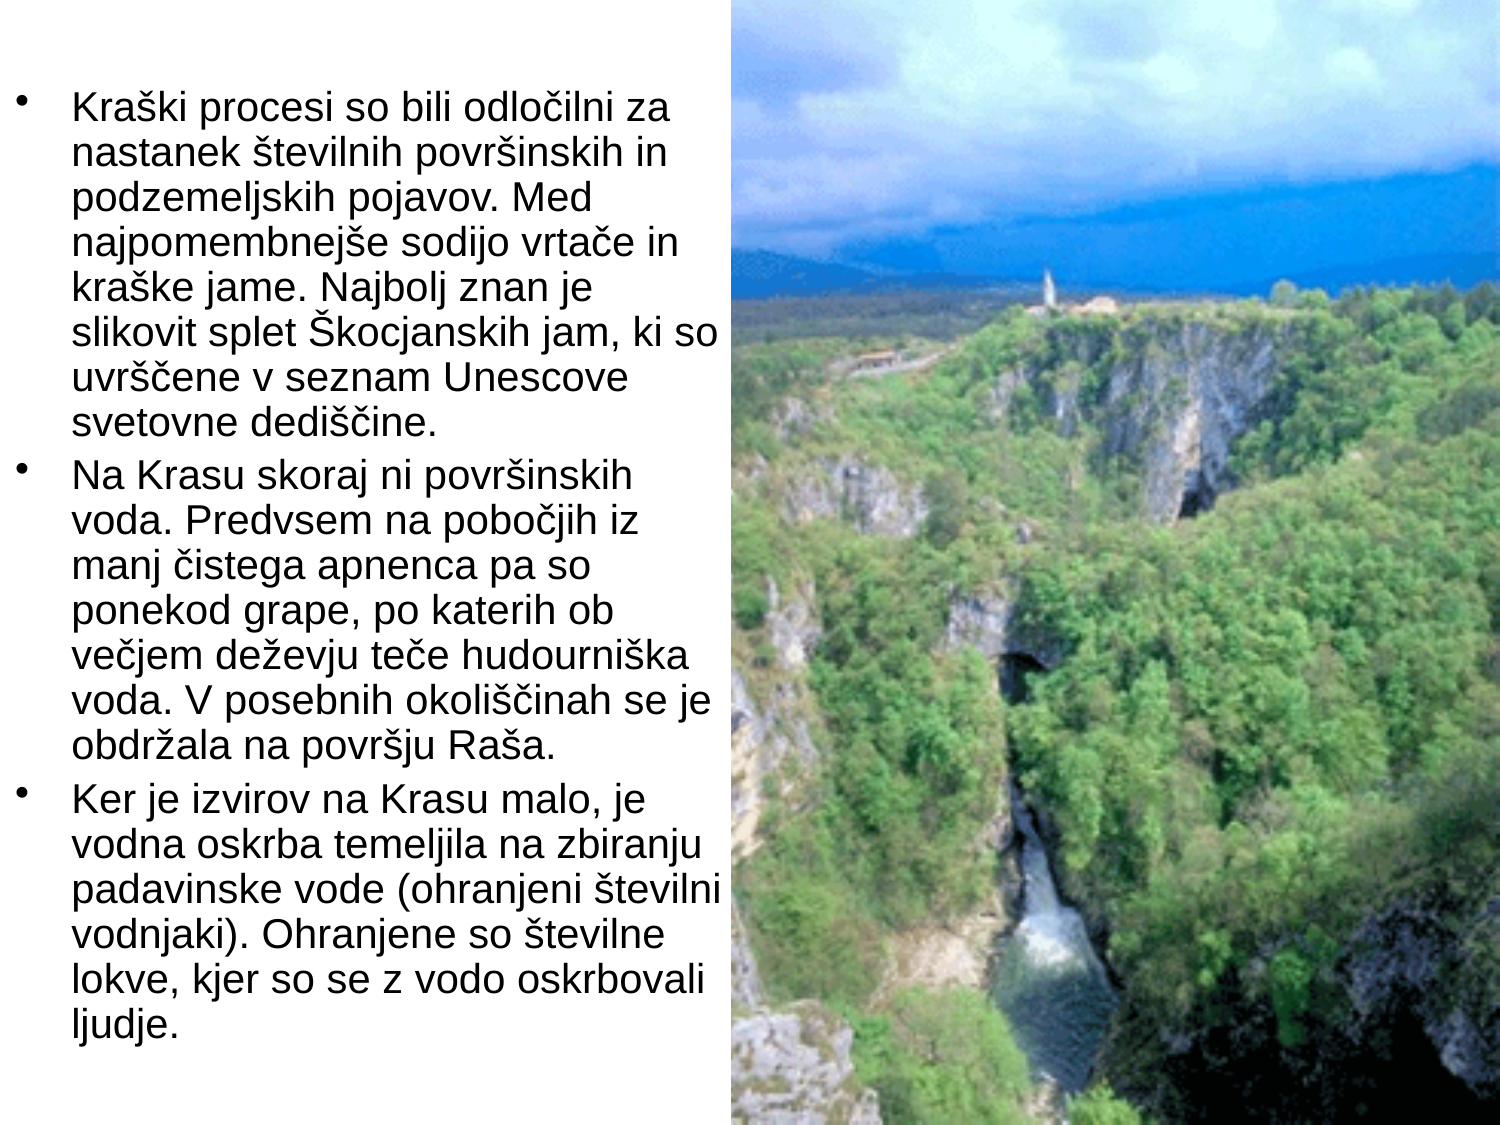

#
Kraški procesi so bili odločilni za nastanek številnih površinskih in podzemeljskih pojavov. Med najpomembnejše sodijo vrtače in kraške jame. Najbolj znan je slikovit splet Škocjanskih jam, ki so uvrščene v seznam Unescove svetovne dediščine.
Na Krasu skoraj ni površinskih voda. Predvsem na pobočjih iz manj čistega apnenca pa so ponekod grape, po katerih ob večjem deževju teče hudourniška voda. V posebnih okoliščinah se je obdržala na površju Raša.
Ker je izvirov na Krasu malo, je vodna oskrba temeljila na zbiranju padavinske vode (ohranjeni številni vodnjaki). Ohranjene so številne lokve, kjer so se z vodo oskrbovali ljudje.